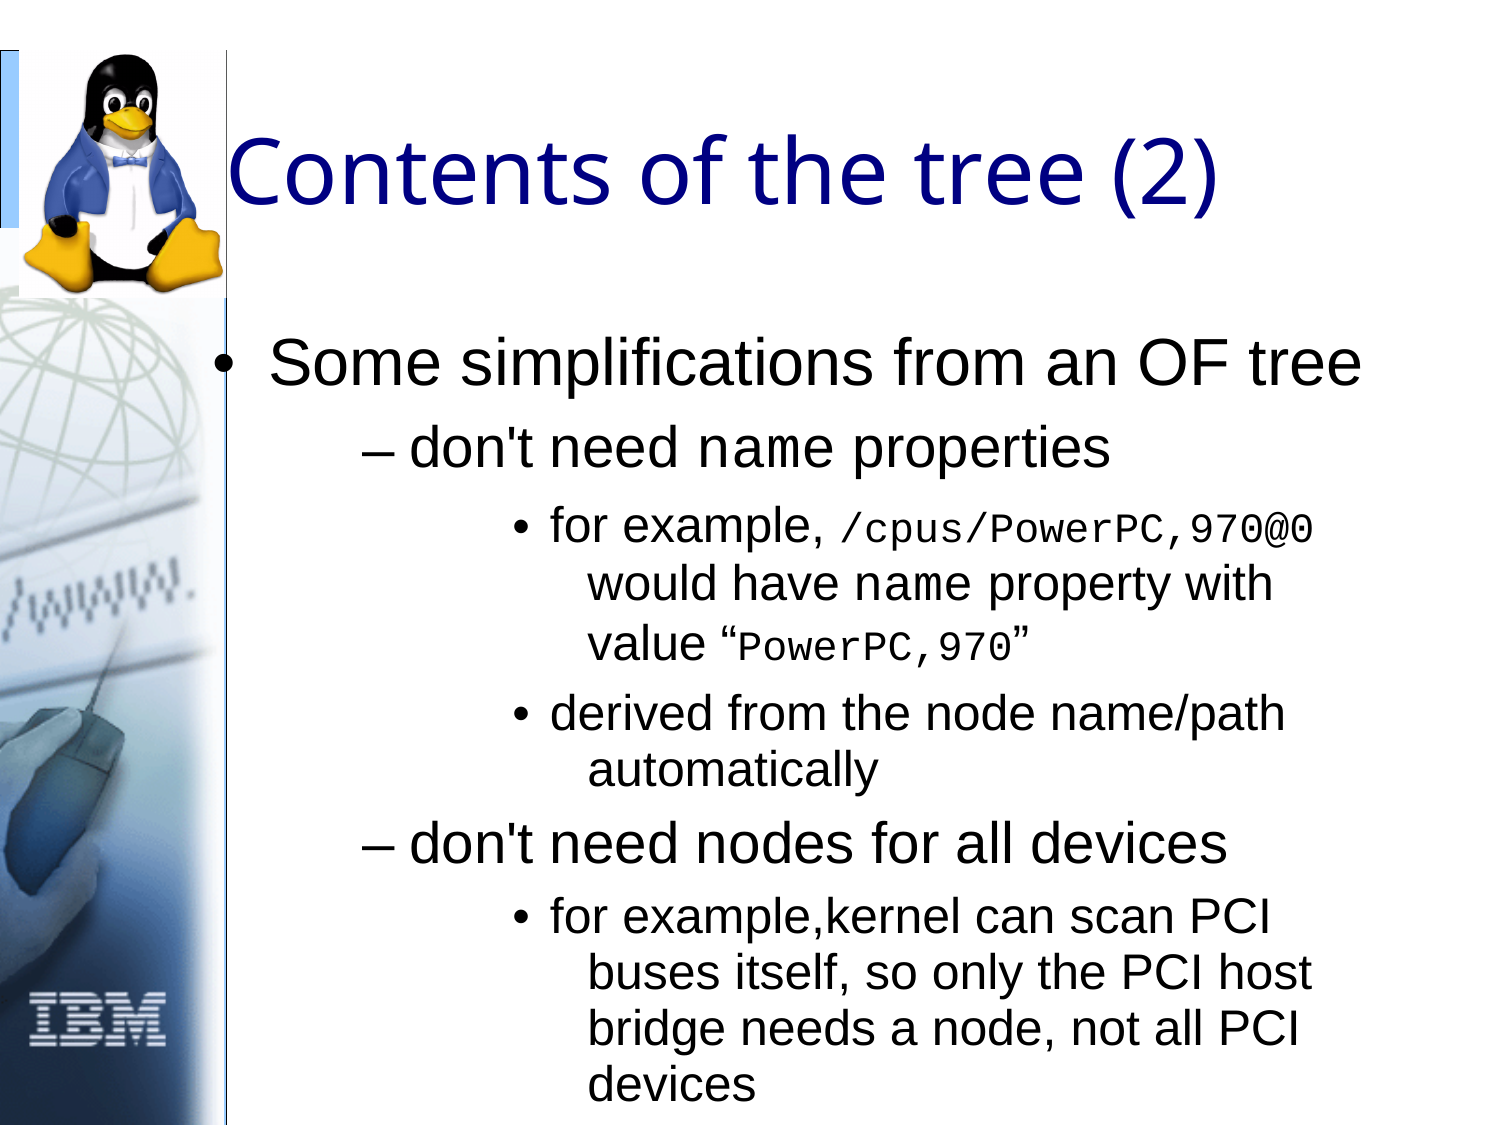

# Contents of the tree (2)
Some simplifications from an OF tree
don't need name properties
for example, /cpus/PowerPC,970@0 would have name property with value “PowerPC,970”
derived from the node name/path automatically
don't need nodes for all devices
for example,kernel can scan PCI buses itself, so only the PCI host bridge needs a node, not all PCI devices